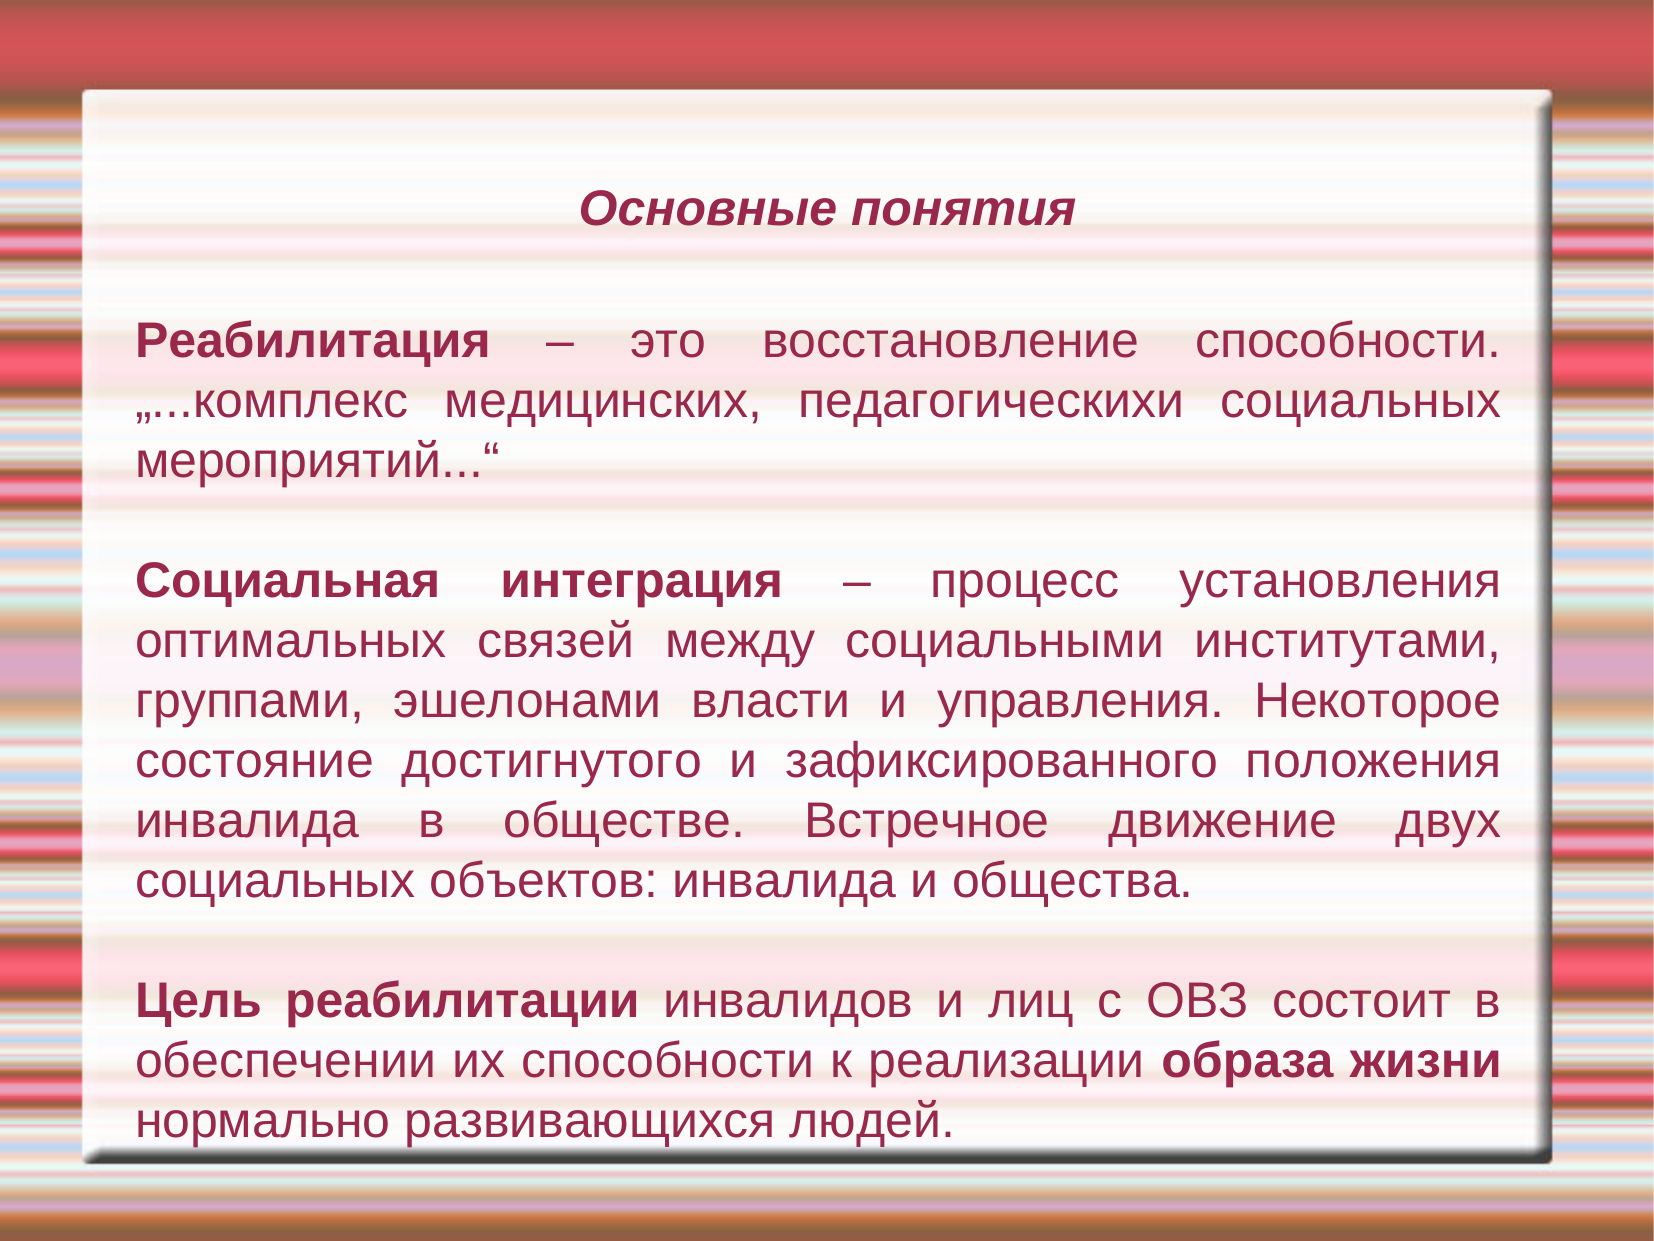

# Основные понятия
Реабилитация – это восстановление способности. „...комплекс медицинских, педагогическихи социальных мероприятий...“
Социальная интеграция – процесс установления оптимальных связей между социальными институтами, группами, эшелонами власти и управления. Некоторое состояние достигнутого и зафиксированного положения инвалида в обществе. Встречное движение двух социальных объектов: инвалида и общества.
Цель реабилитации инвалидов и лиц с ОВЗ состоит в обеспечении их способности к реализации образа жизни нормально развивающихся людей.